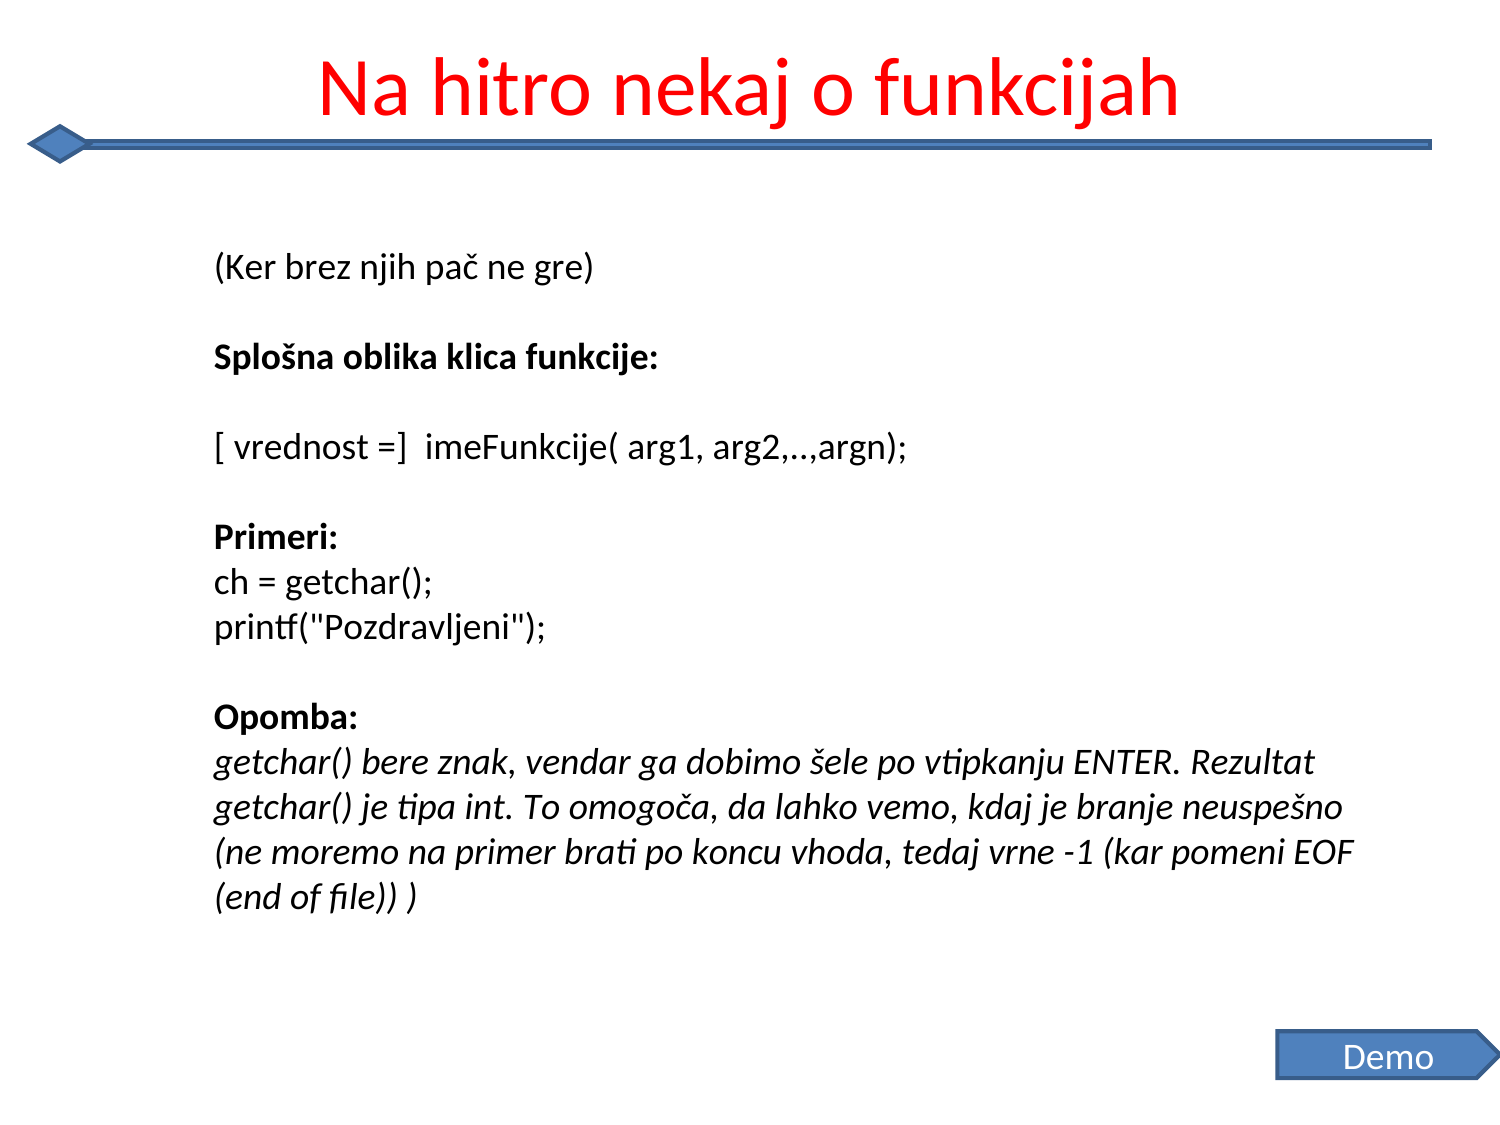

# Na hitro nekaj o funkcijah
(Ker brez njih pač ne gre)
Splošna oblika klica funkcije:
[ vrednost =]  imeFunkcije( arg1, arg2,..,argn);
Primeri:
ch = getchar();
printf("Pozdravljeni");
Opomba:
getchar() bere znak, vendar ga dobimo šele po vtipkanju ENTER. Rezultat getchar() je tipa int. To omogoča, da lahko vemo, kdaj je branje neuspešno (ne moremo na primer brati po koncu vhoda, tedaj vrne -1 (kar pomeni EOF (end of file)) )
Demo